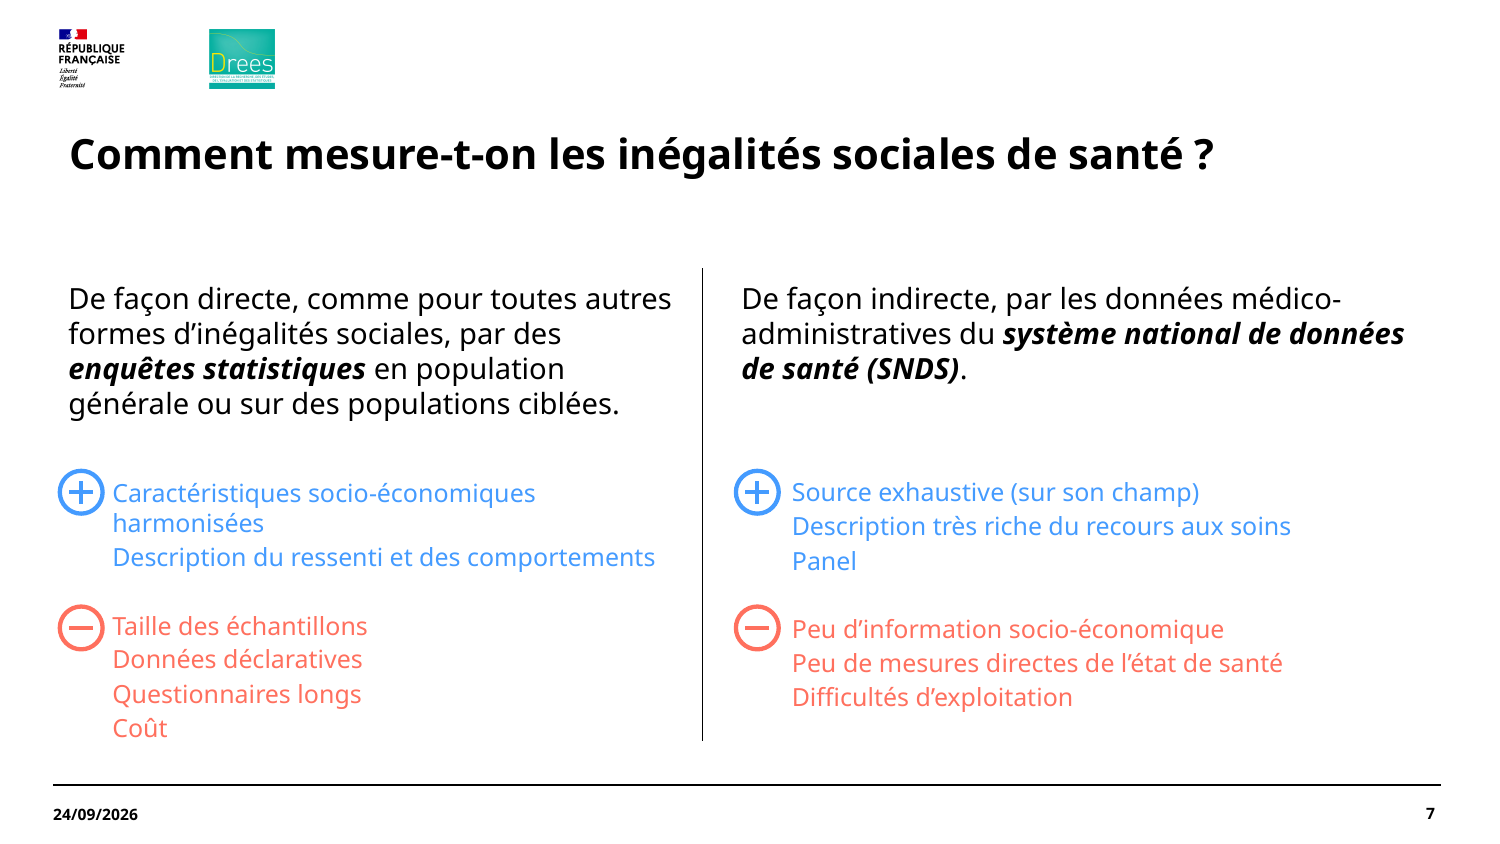

Comment mesure-t-on les inégalités sociales de santé ?
#
De façon directe, comme pour toutes autres formes d’inégalités sociales, par des enquêtes statistiques en population générale ou sur des populations ciblées.
Caractéristiques socio-économiques harmonisées
Description du ressenti et des comportements
Taille des échantillons
Données déclaratives
Questionnaires longs
Coût
De façon indirecte, par les données médico-administratives du système national de données de santé (SNDS).
 Source exhaustive (sur son champ)
 Description très riche du recours aux soins
 Panel
 Peu d’information socio-économique
 Peu de mesures directes de l’état de santé
 Difficultés d’exploitation
7